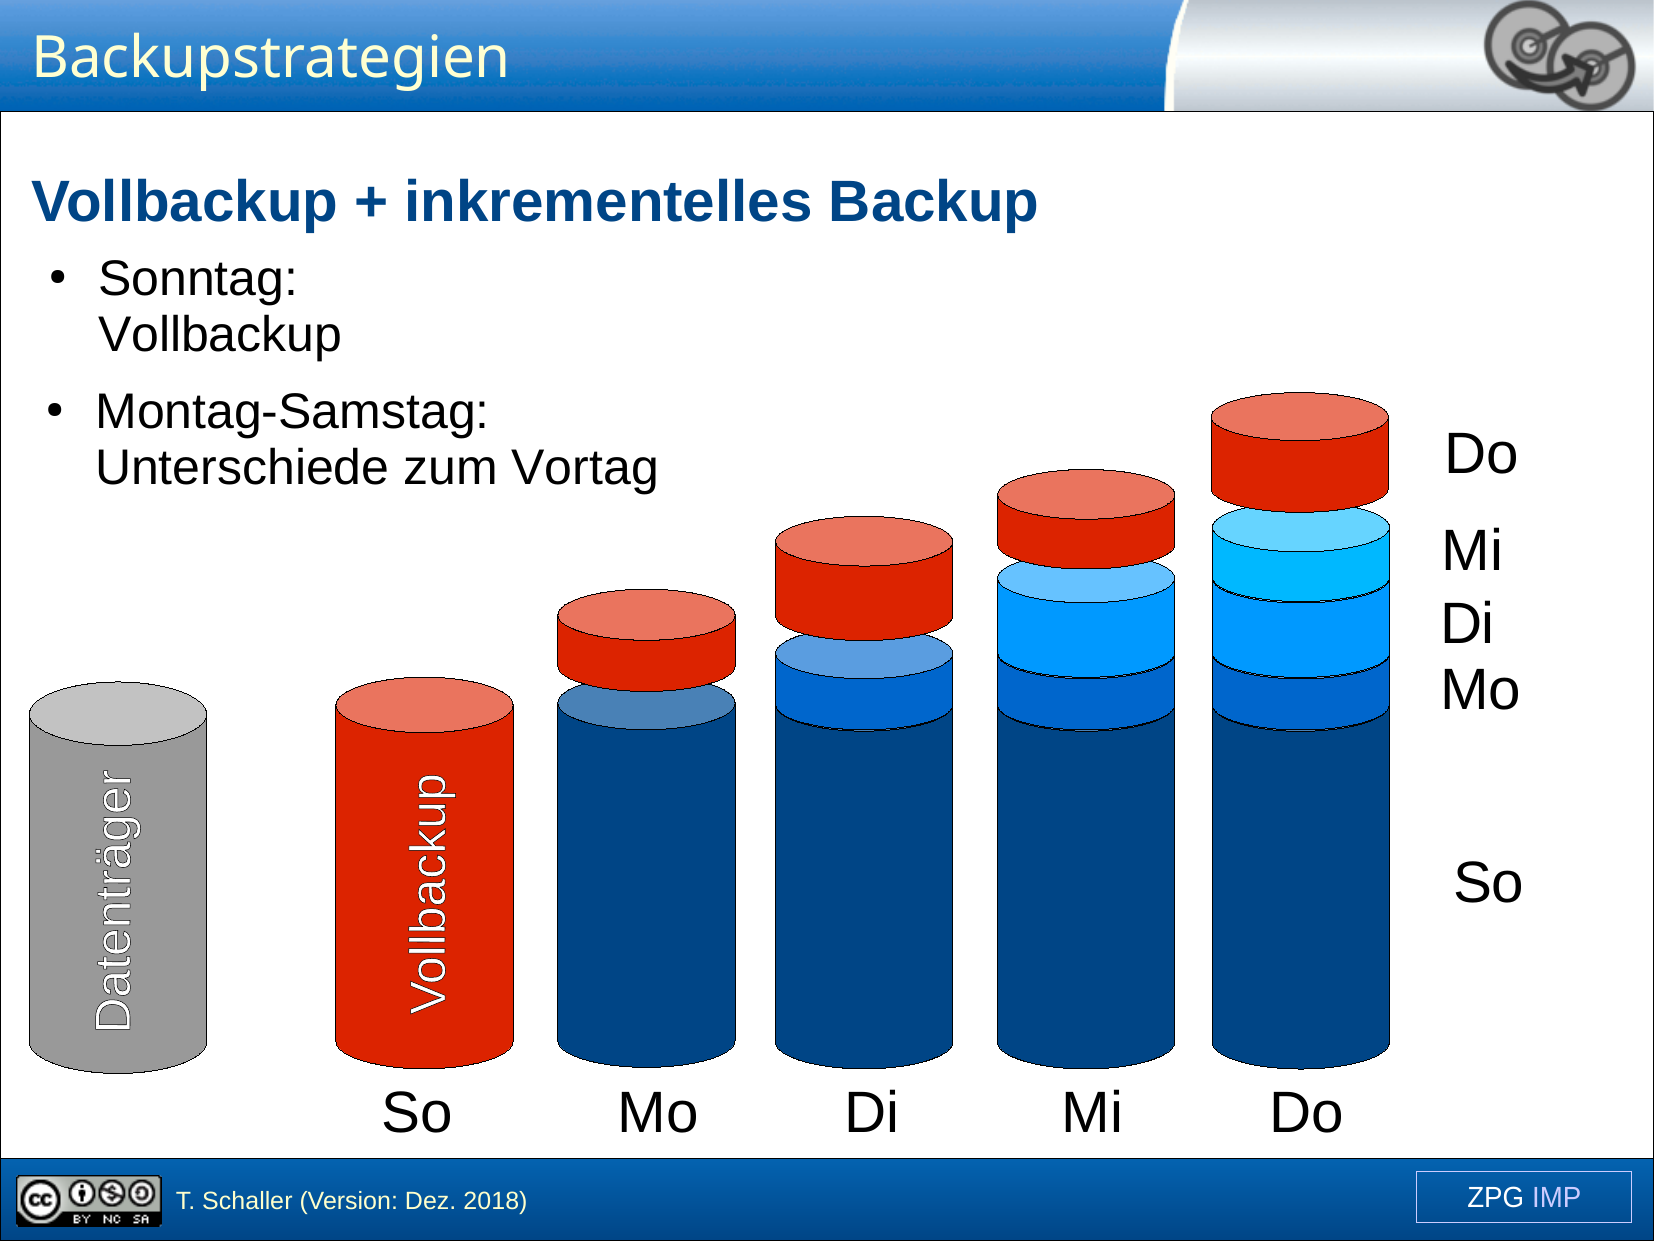

# Backupstrategien
Vollbackup + inkrementelles Backup
 Sonntag:
 Vollbackup
 Montag-Samstag:
 Unterschiede zum Vortag
Do
Mi
Di
Mo
Vollbackup
Datenträger
So
So	 Mo Di Mi Do
10